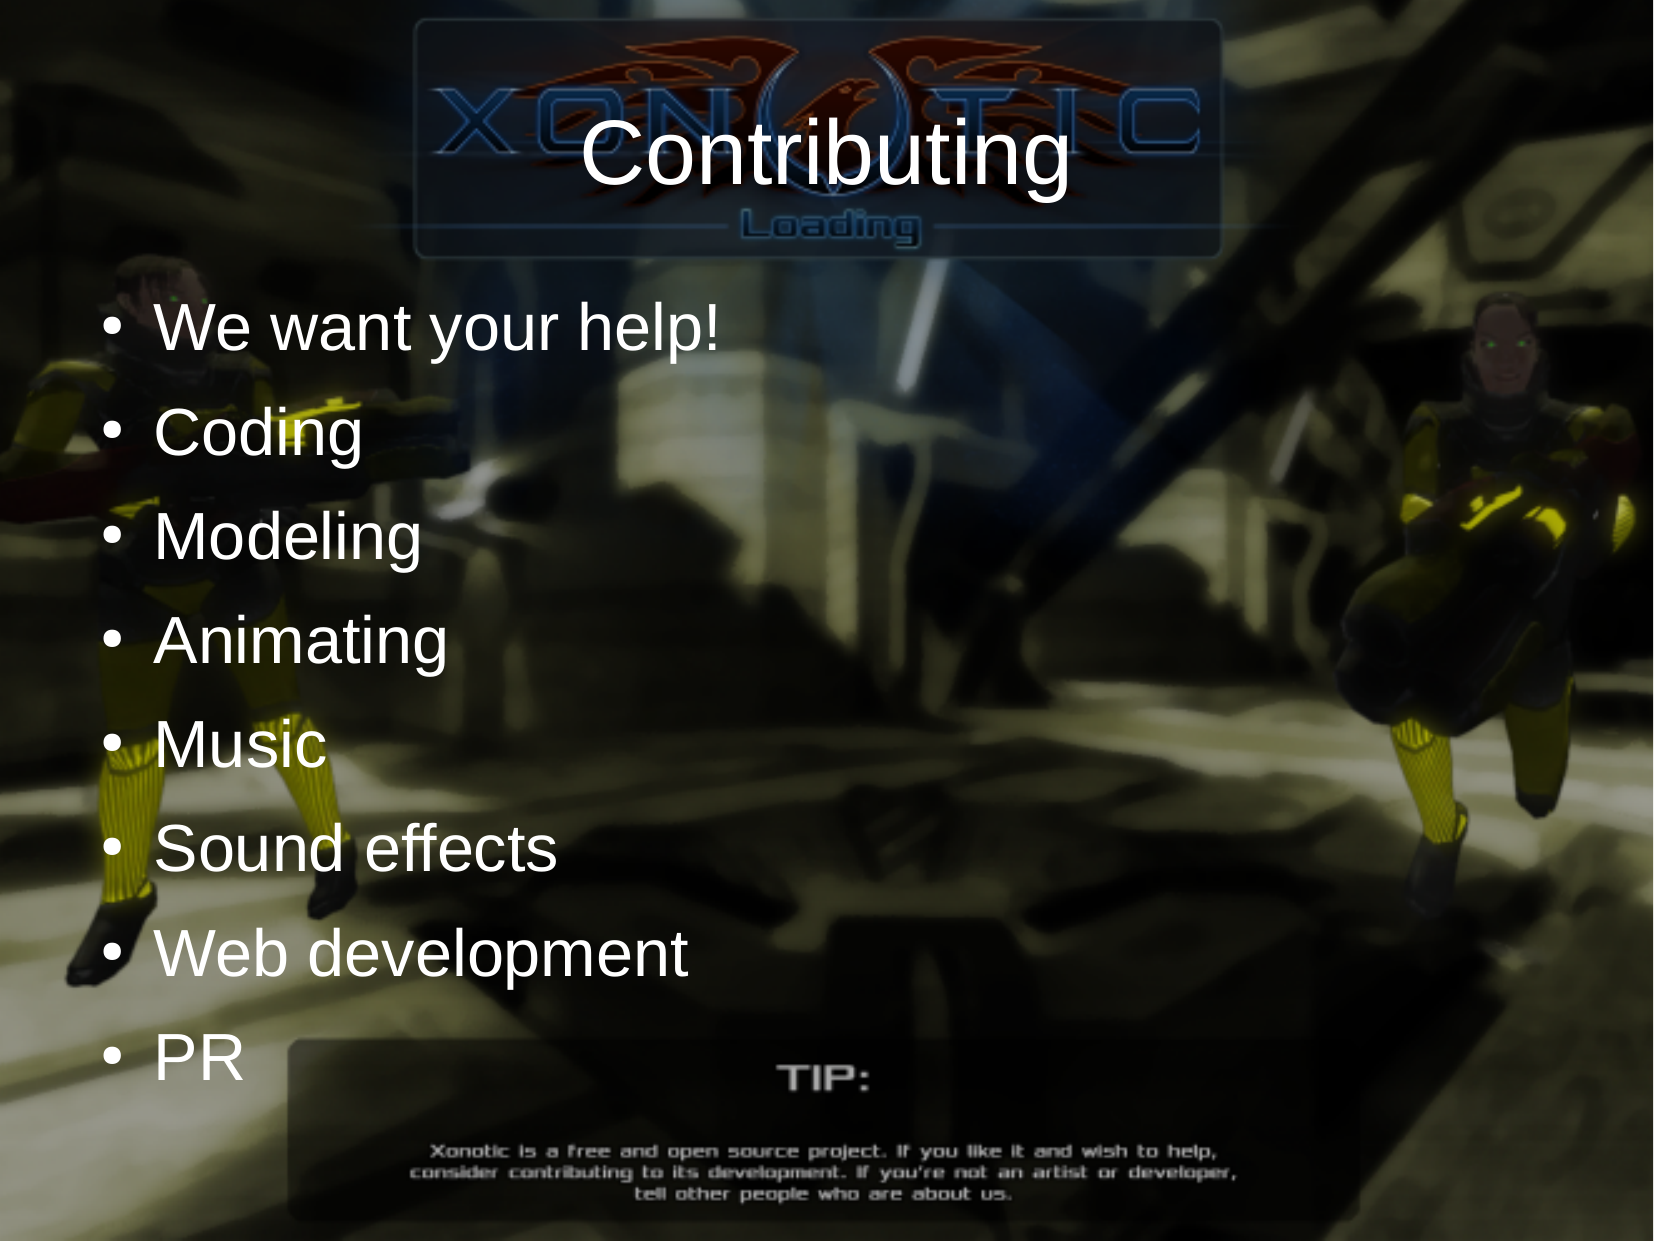

# Contributing
We want your help!
Coding
Modeling
Animating
Music
Sound effects
Web development
PR